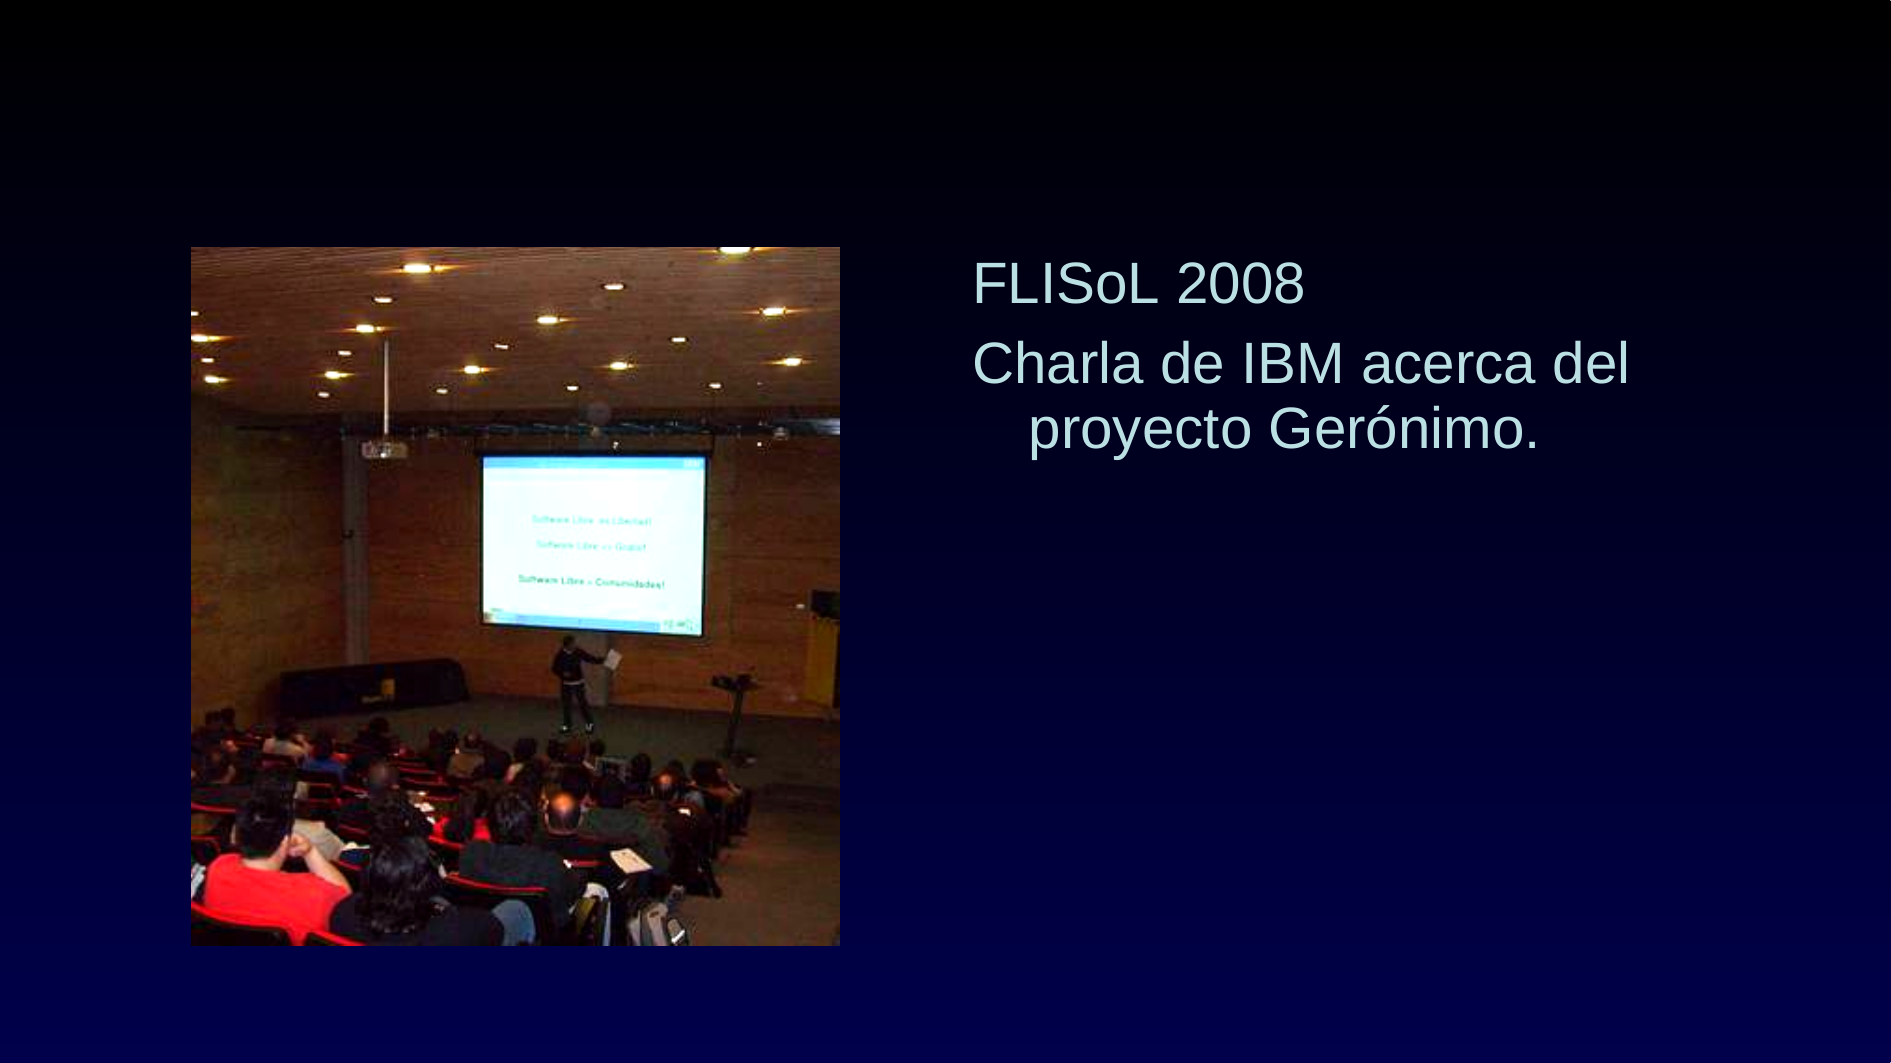

FLISoL 2008
Charla de IBM acerca del proyecto Gerónimo.
#